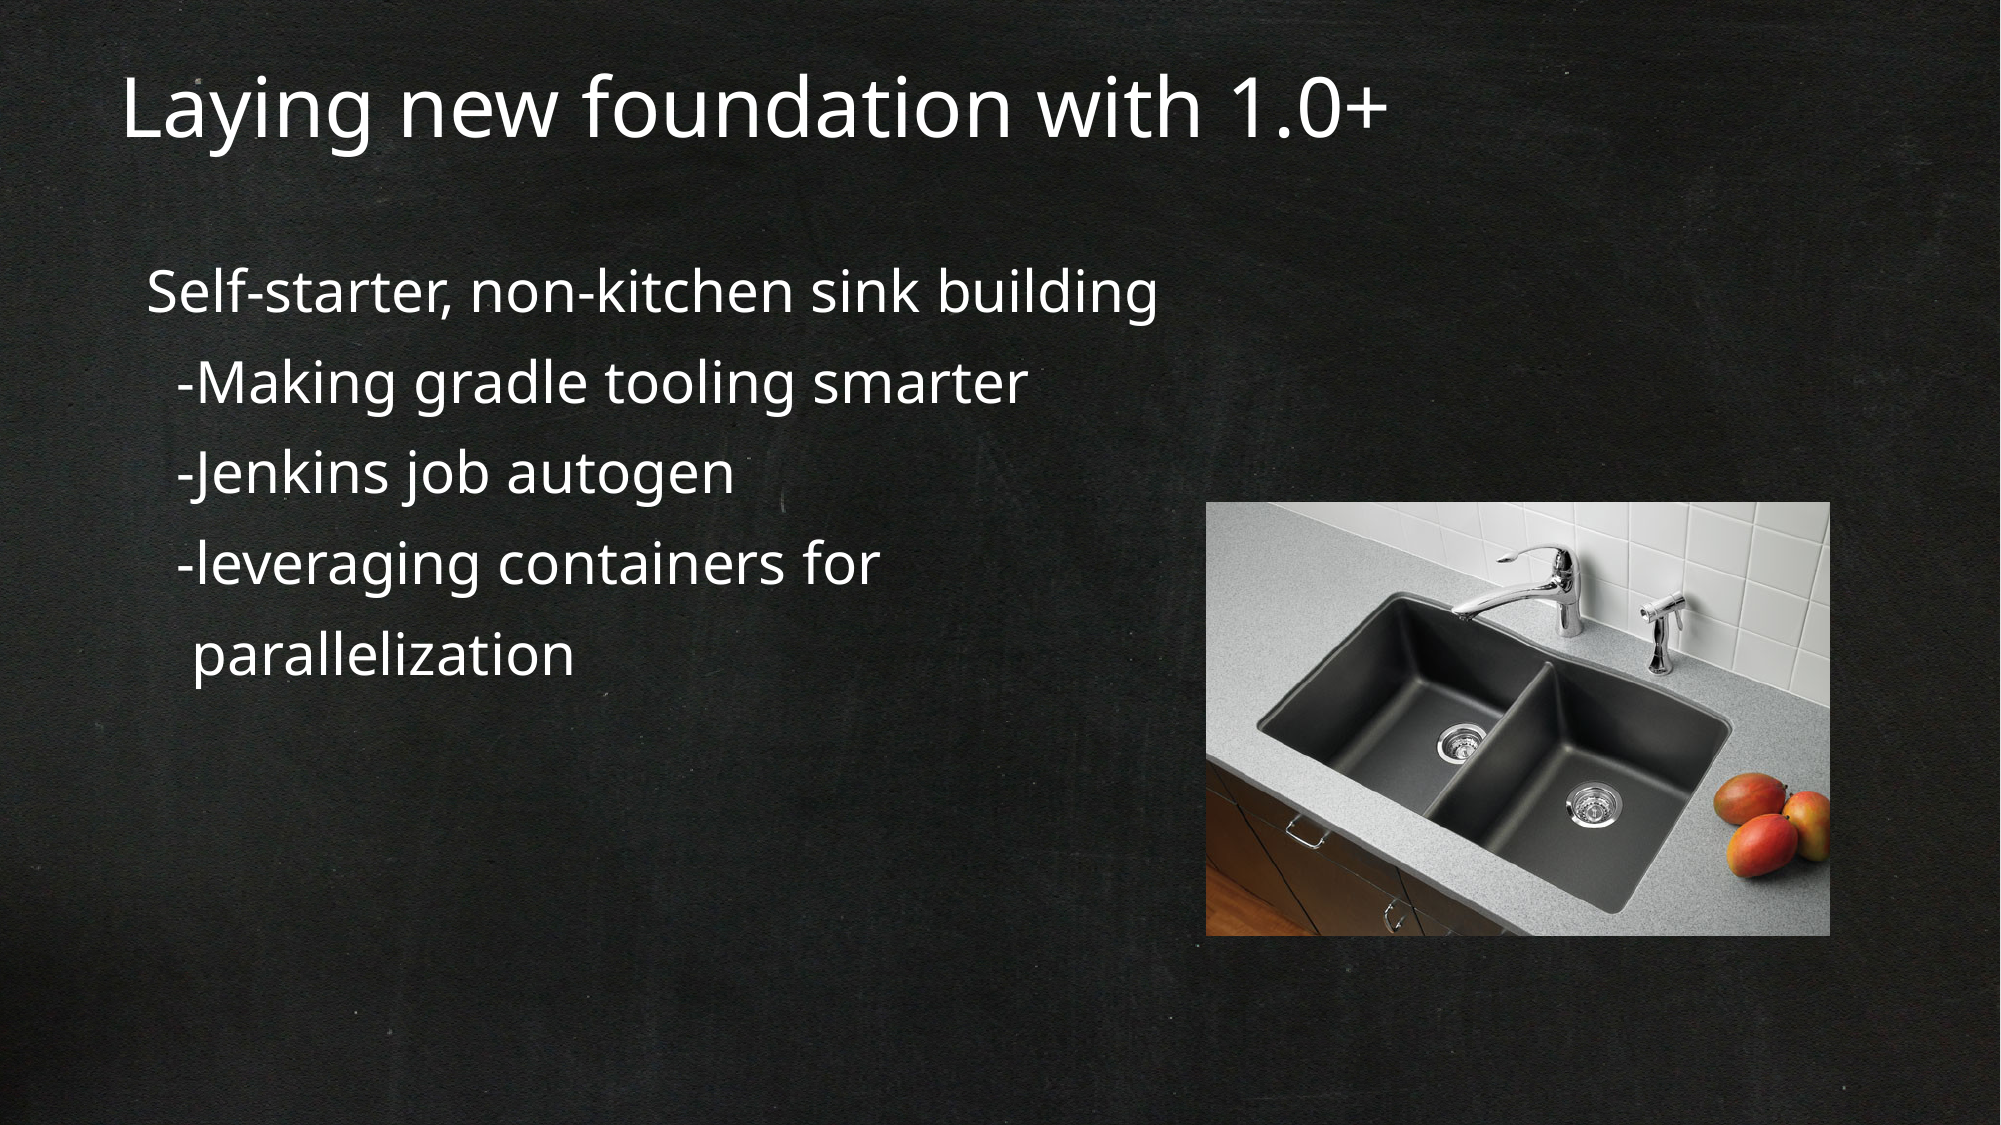

# Laying new foundation with 1.0+
Self-starter, non-kitchen sink building
 -Making gradle tooling smarter
 -Jenkins job autogen
 -leveraging containers for
 parallelization